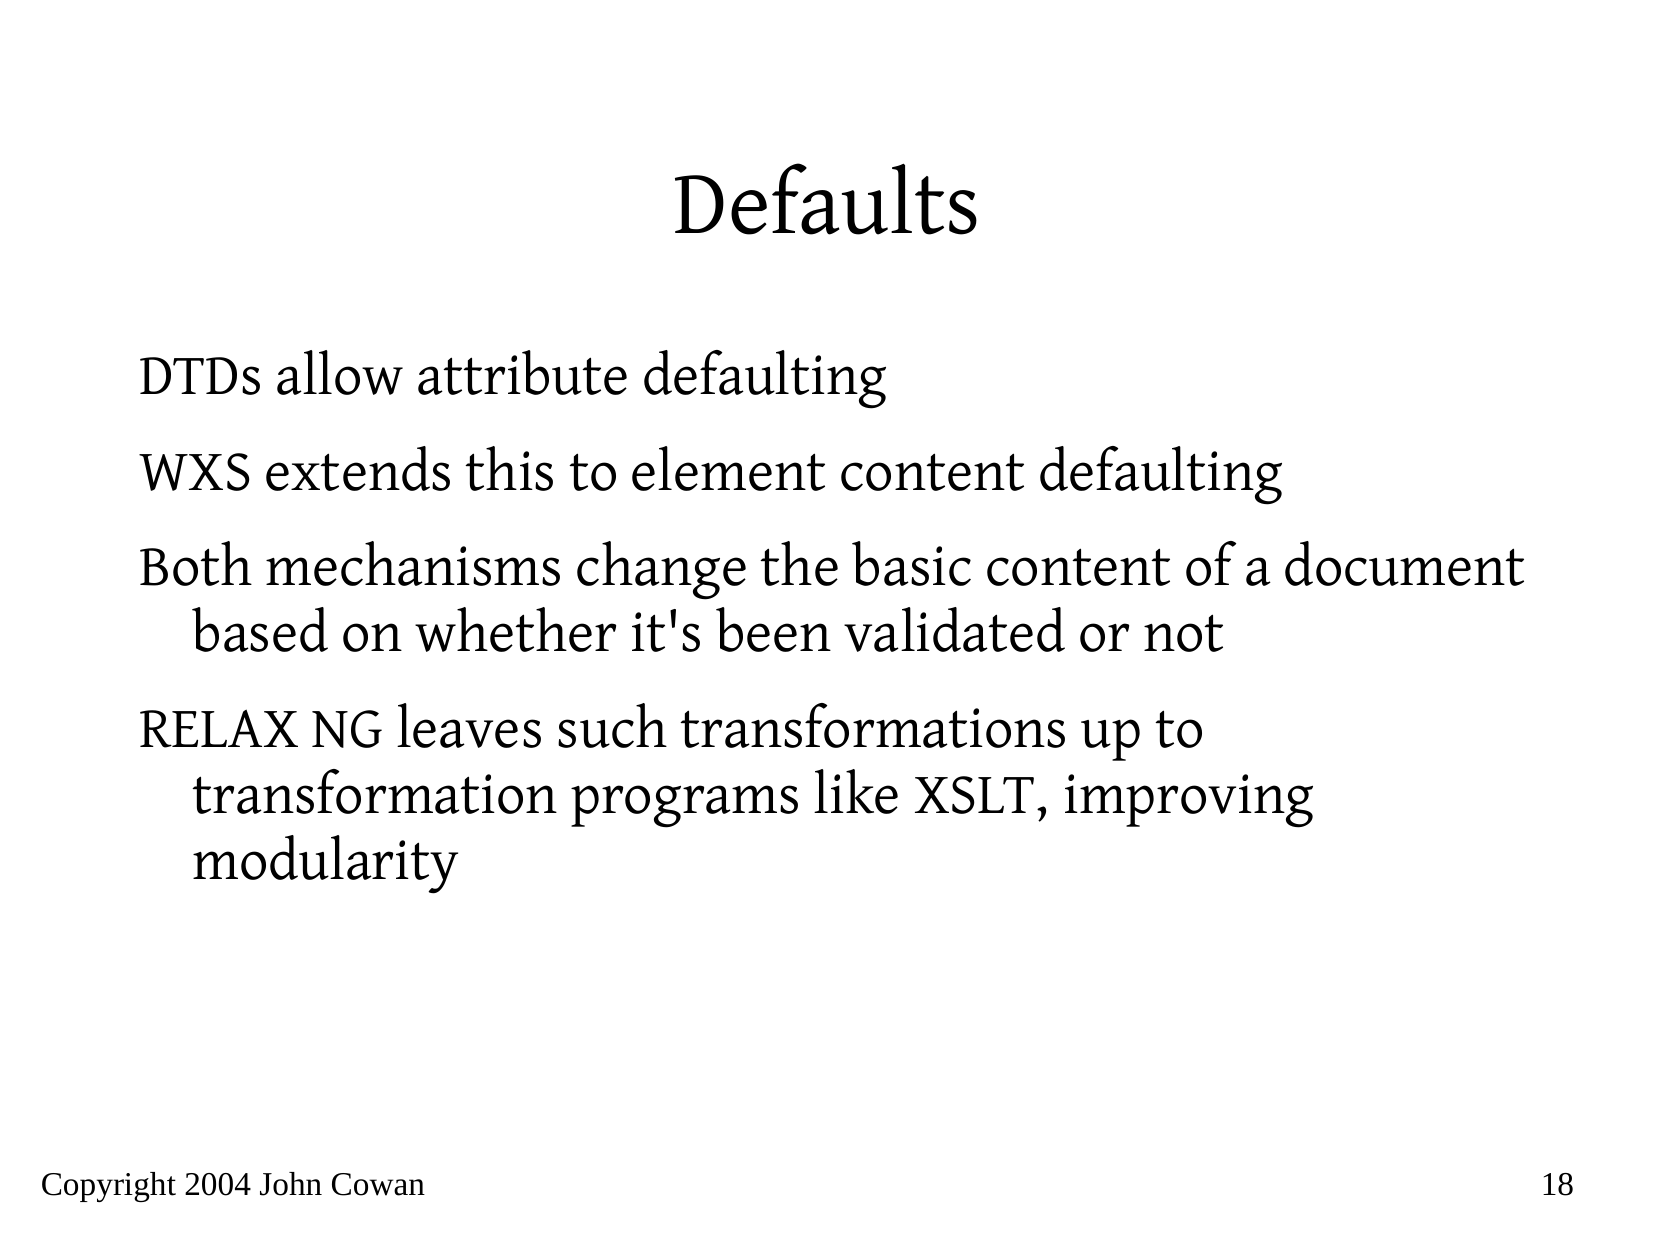

# Defaults
DTDs allow attribute defaulting
WXS extends this to element content defaulting
Both mechanisms change the basic content of a document based on whether it's been validated or not
RELAX NG leaves such transformations up to transformation programs like XSLT, improving modularity